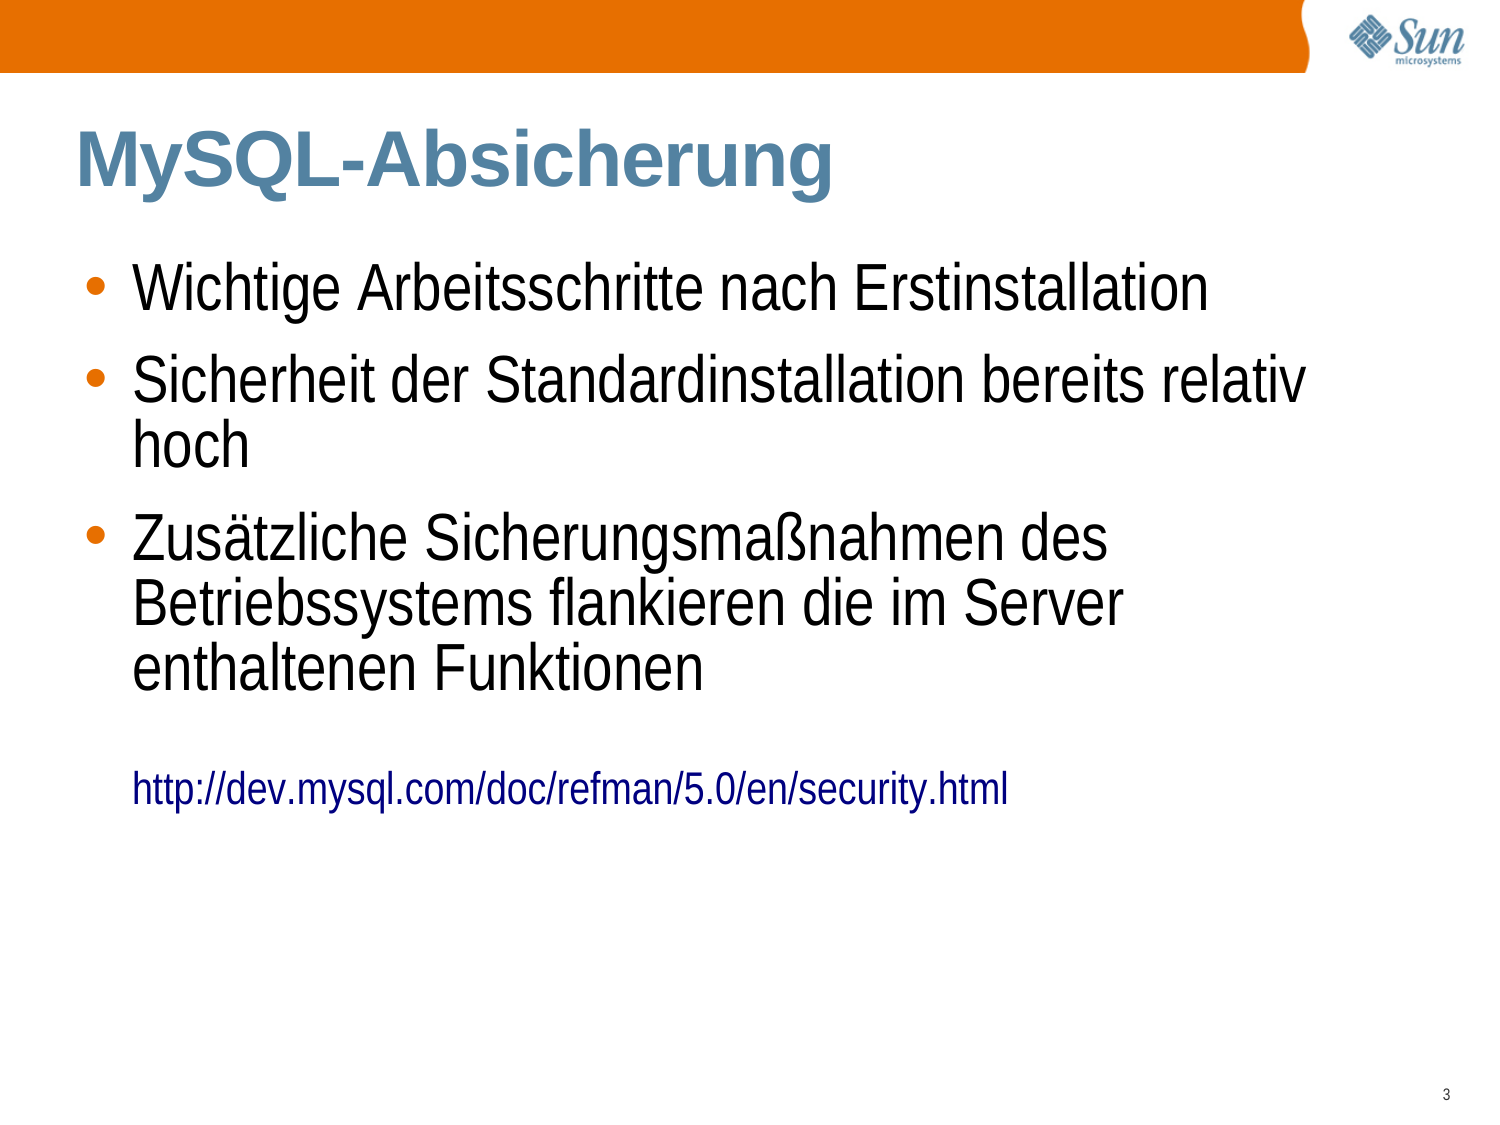

# MySQL-Absicherung
Wichtige Arbeitsschritte nach Erstinstallation
Sicherheit der Standardinstallation bereits relativ hoch
Zusätzliche Sicherungsmaßnahmen des Betriebssystems flankieren die im Server enthaltenen Funktionen
http://dev.mysql.com/doc/refman/5.0/en/security.html